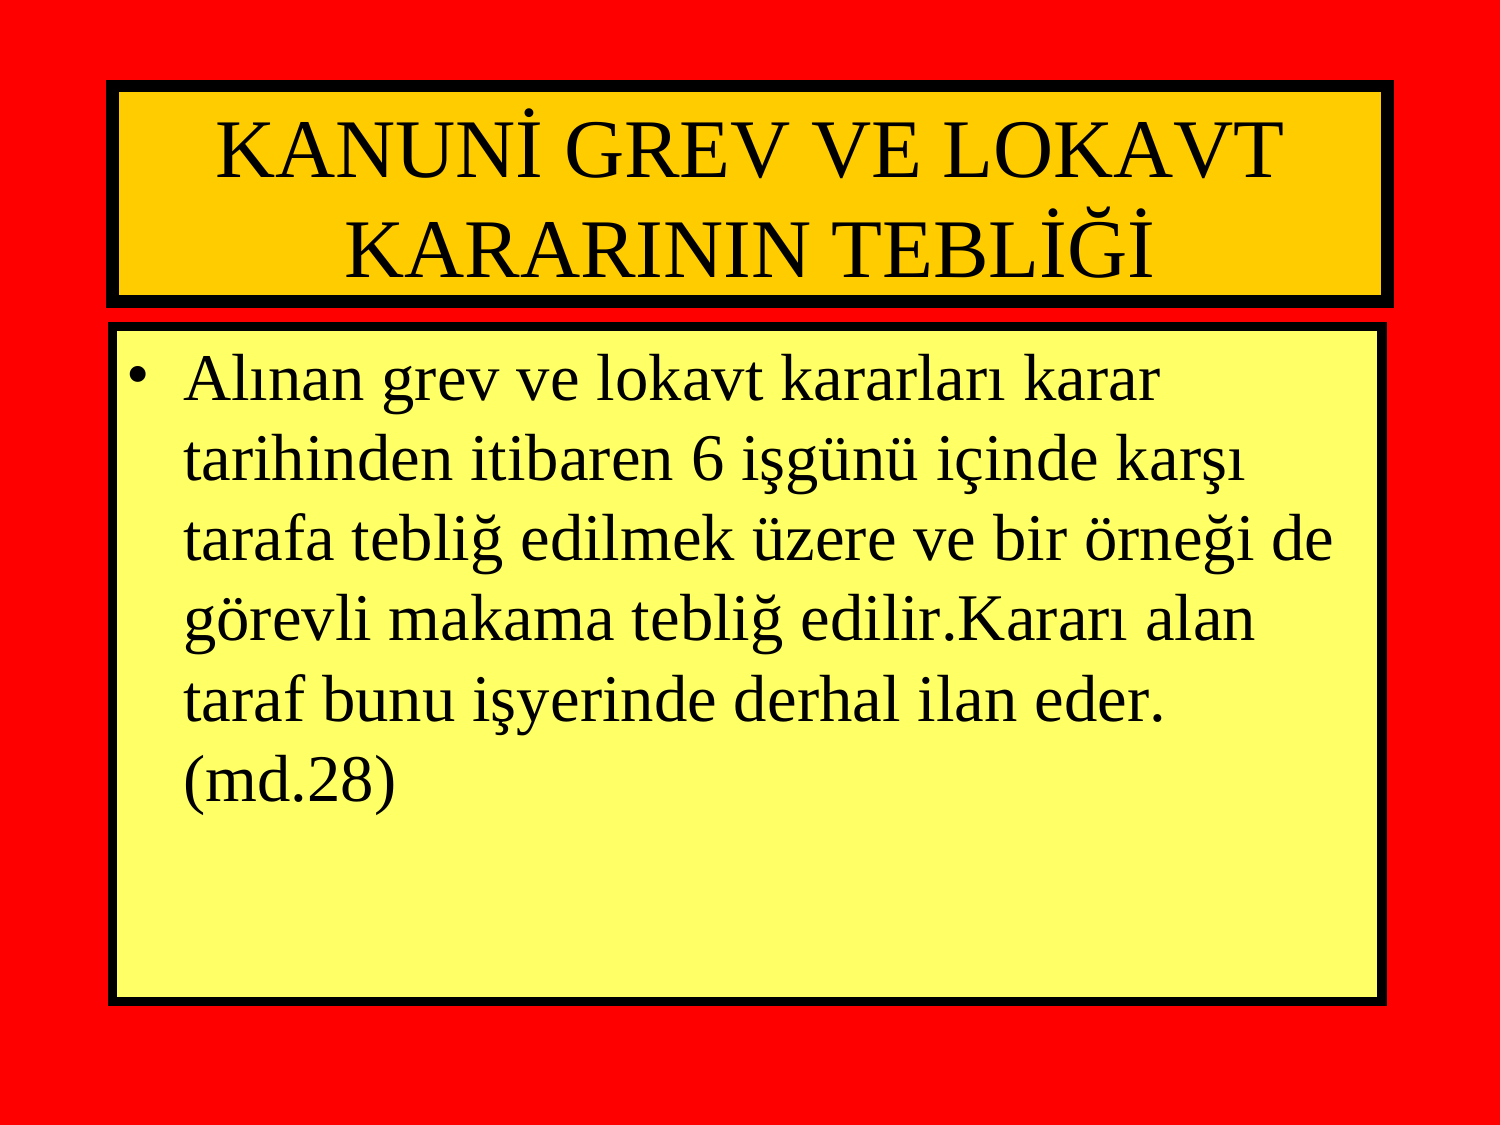

# KANUNİ GREV VE LOKAVT KARARININ TEBLİĞİ
Alınan grev ve lokavt kararları karar tarihinden itibaren 6 işgünü içinde karşı tarafa tebliğ edilmek üzere ve bir örneği de görevli makama tebliğ edilir.Kararı alan taraf bunu işyerinde derhal ilan eder.(md.28)